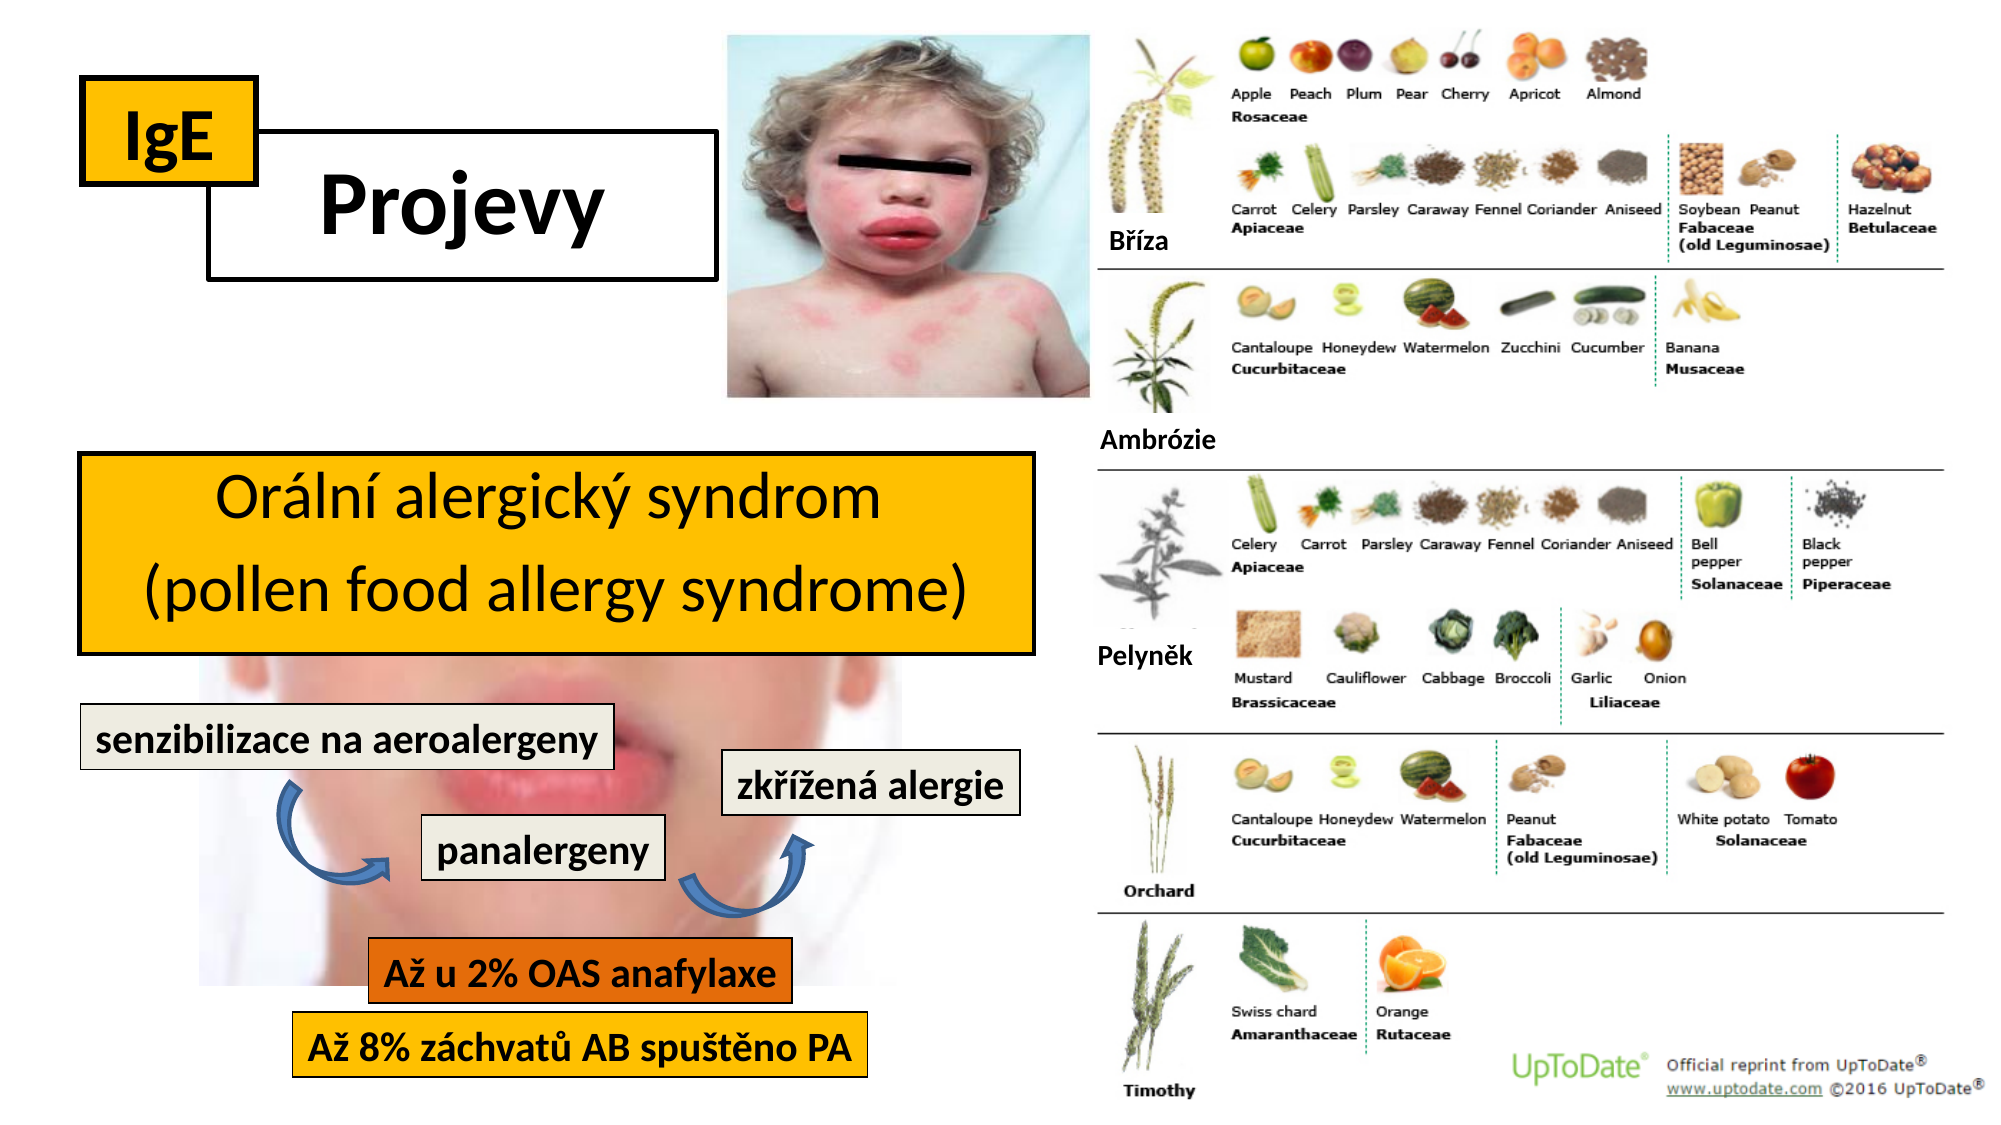

IgE
# Projevy
Bříza
Ambrózie
Orální alergický syndrom
(pollen food allergy syndrome)
Pelyněk
senzibilizace na aeroalergeny
zkřížená alergie
panalergeny
Až u 2% OAS anafylaxe
Až 8% záchvatů AB spuštěno PA